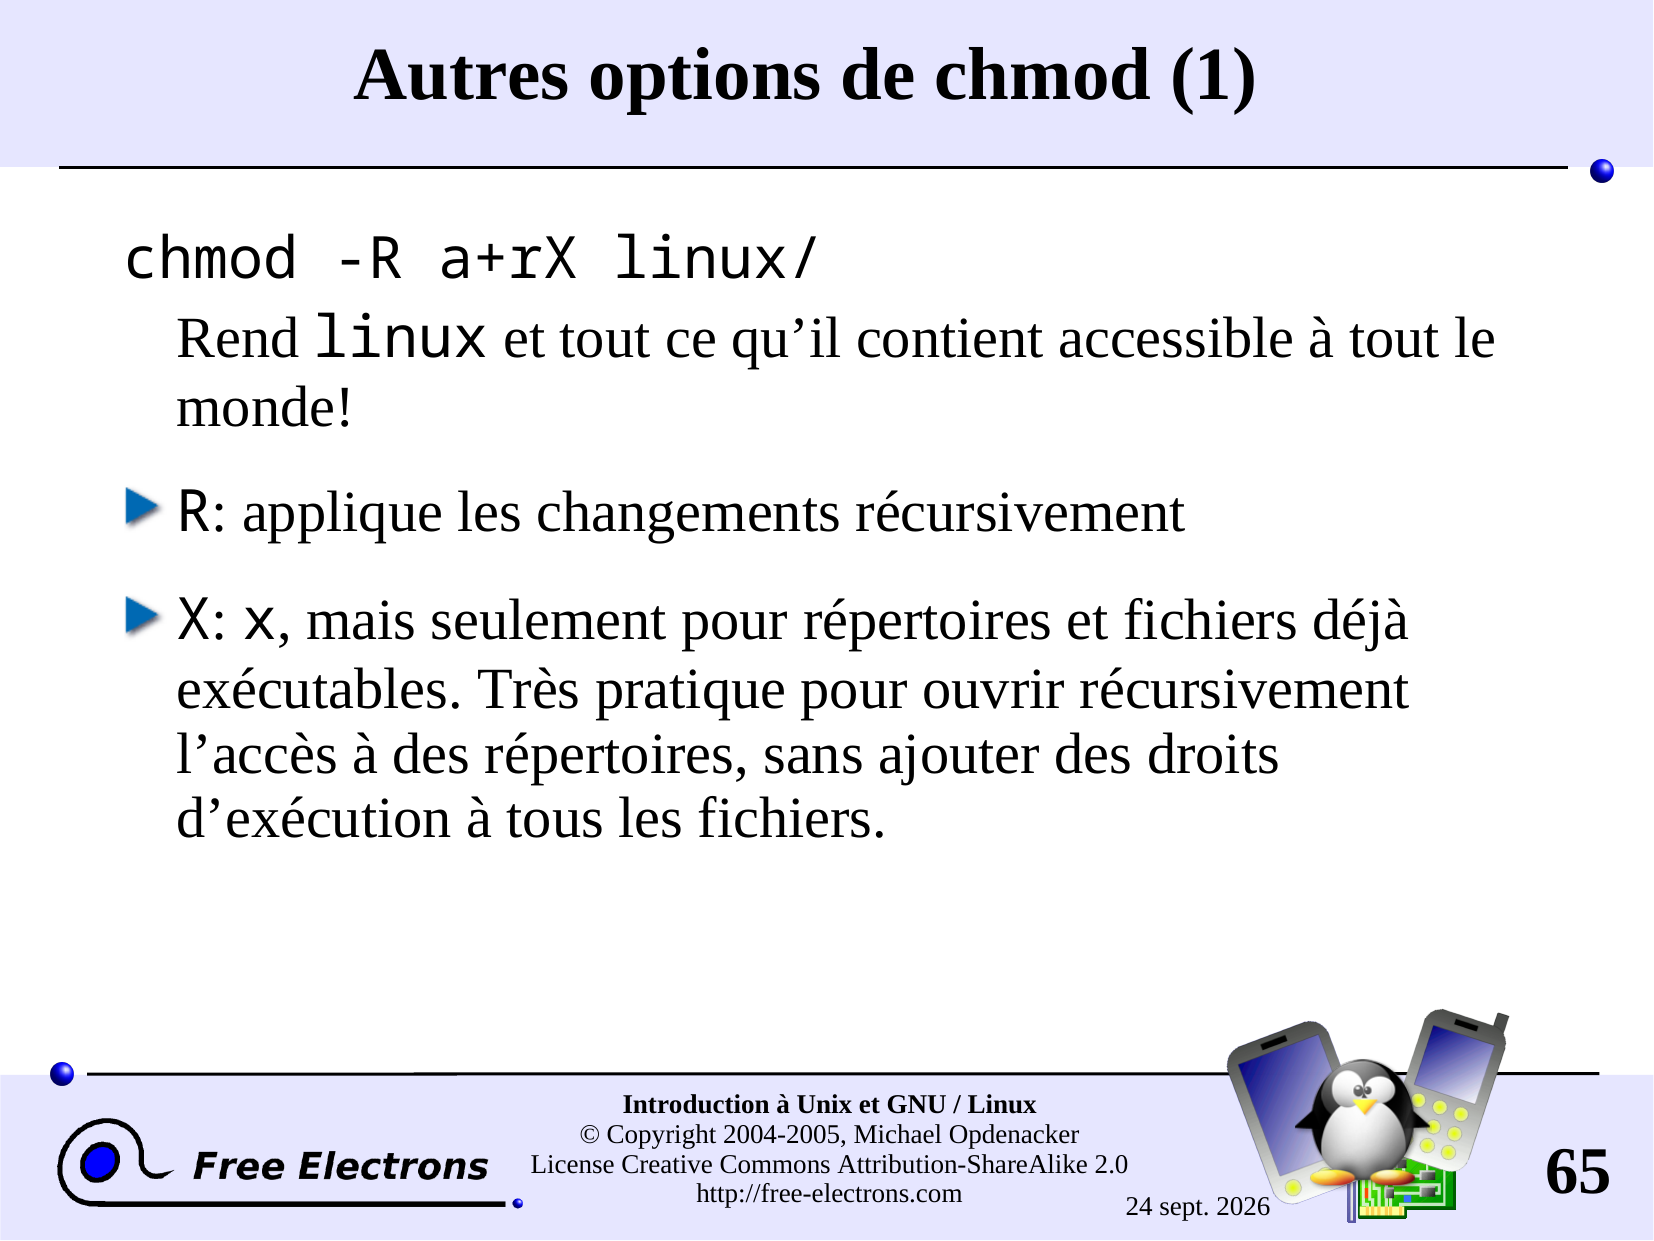

# Autres options de chmod (1)
chmod -R a+rX linux/
Rend linux et tout ce qu’il contient accessible à tout le monde!
R: applique les changements récursivement
X: x, mais seulement pour répertoires et fichiers déjà exécutables. Très pratique pour ouvrir récursivement l’accès à des répertoires, sans ajouter des droits d’exécution à tous les fichiers.